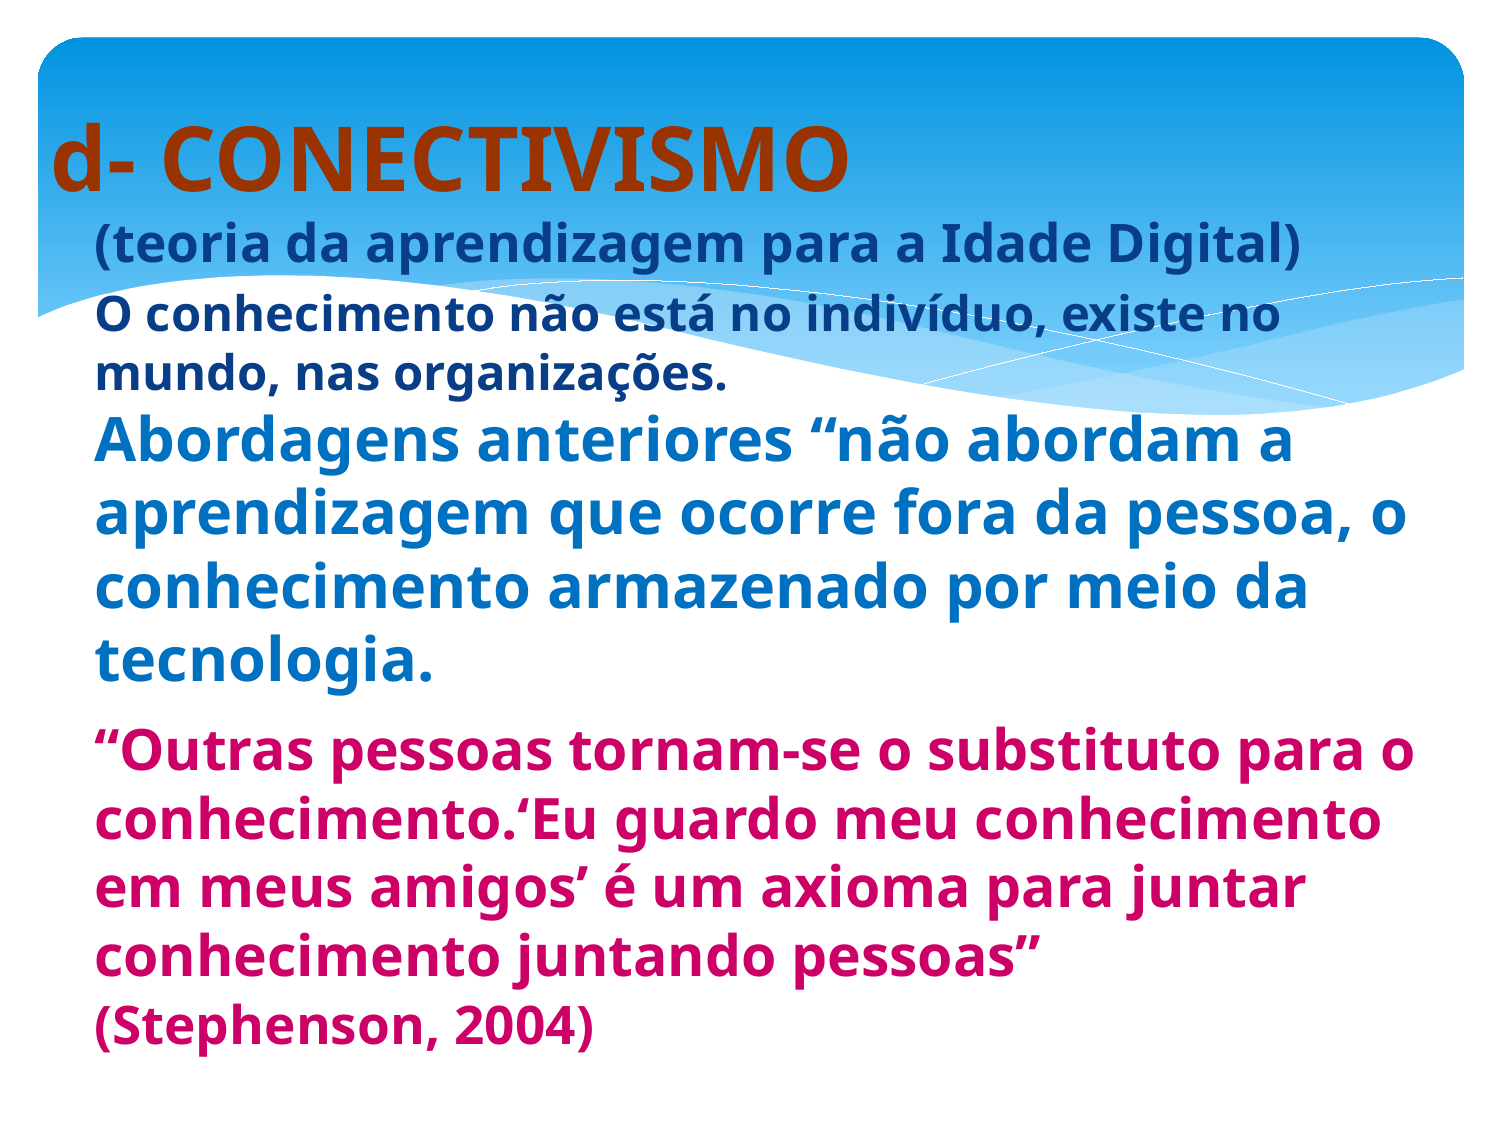

# d- CONECTIVISMO
	(teoria da aprendizagem para a Idade Digital)
	O conhecimento não está no indivíduo, existe no mundo, nas organizações.
	Abordagens anteriores “não abordam a aprendizagem que ocorre fora da pessoa, o conhecimento armazenado por meio da tecnologia.
	“Outras pessoas tornam-se o substituto para o conhecimento.‘Eu guardo meu conhecimento em meus amigos’ é um axioma para juntar conhecimento juntando pessoas”
	(Stephenson, 2004)